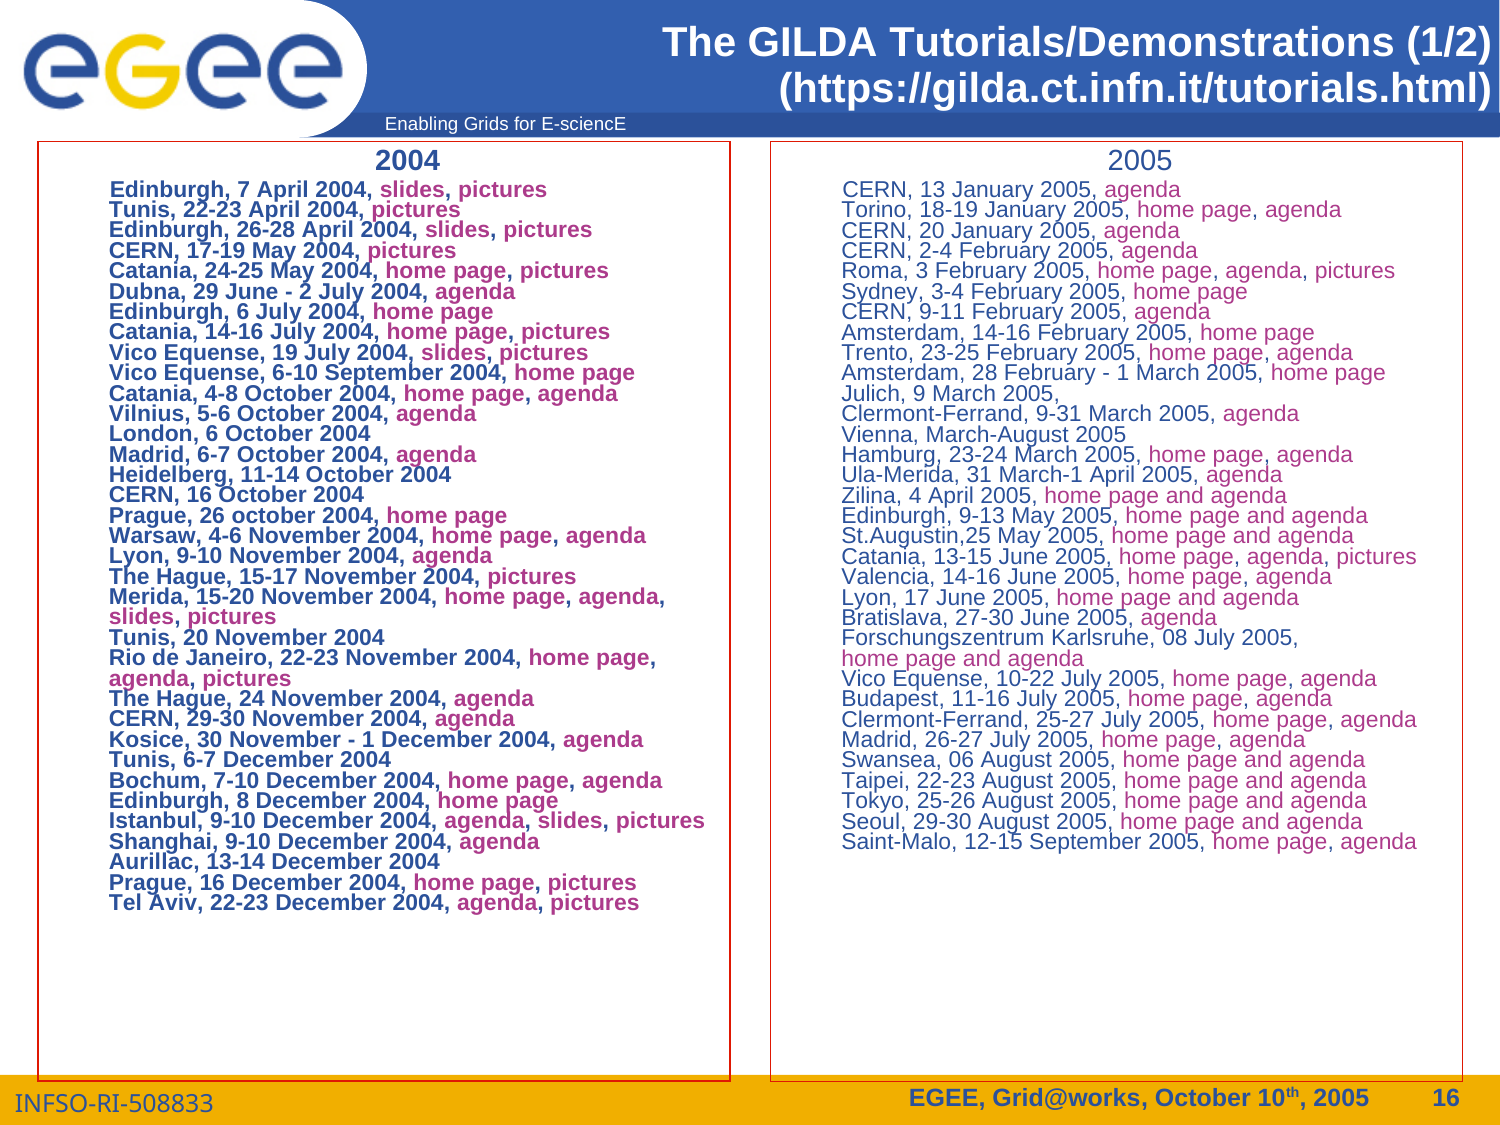

# The GILDA Tutorials/Demonstrations (1/2) (https://gilda.ct.infn.it/tutorials.html)
 2004
 Edinburgh, 7 April 2004, slides, pictures
Tunis, 22-23 April 2004, pictures
Edinburgh, 26-28 April 2004, slides, pictures
CERN, 17-19 May 2004, pictures
Catania, 24-25 May 2004, home page, pictures
Dubna, 29 June - 2 July 2004, agenda
Edinburgh, 6 July 2004, home page
Catania, 14-16 July 2004, home page, pictures
Vico Equense, 19 July 2004, slides, pictures
Vico Equense, 6-10 September 2004, home page
Catania, 4-8 October 2004, home page, agenda
Vilnius, 5-6 October 2004, agenda
London, 6 October 2004
Madrid, 6-7 October 2004, agenda
Heidelberg, 11-14 October 2004
CERN, 16 October 2004
Prague, 26 october 2004, home page
Warsaw, 4-6 November 2004, home page, agenda
Lyon, 9-10 November 2004, agenda
The Hague, 15-17 November 2004, pictures
Merida, 15-20 November 2004, home page, agenda, slides, pictures
Tunis, 20 November 2004
Rio de Janeiro, 22-23 November 2004, home page, agenda, pictures
The Hague, 24 November 2004, agenda
CERN, 29-30 November 2004, agenda
Kosice, 30 November - 1 December 2004, agenda
Tunis, 6-7 December 2004
Bochum, 7-10 December 2004, home page, agenda
Edinburgh, 8 December 2004, home page
Istanbul, 9-10 December 2004, agenda, slides, pictures
Shanghai, 9-10 December 2004, agenda
Aurillac, 13-14 December 2004
Prague, 16 December 2004, home page, pictures
Tel Aviv, 22-23 December 2004, agenda, pictures
 2005
 CERN, 13 January 2005, agenda
Torino, 18-19 January 2005, home page, agenda
CERN, 20 January 2005, agenda
CERN, 2-4 February 2005, agenda
Roma, 3 February 2005, home page, agenda, pictures
Sydney, 3-4 February 2005, home page
CERN, 9-11 February 2005, agenda
Amsterdam, 14-16 February 2005, home page
Trento, 23-25 February 2005, home page, agenda
Amsterdam, 28 February - 1 March 2005, home page
Julich, 9 March 2005,
Clermont-Ferrand, 9-31 March 2005, agenda
Vienna, March-August 2005
Hamburg, 23-24 March 2005, home page, agenda
Ula-Merida, 31 March-1 April 2005, agenda
Zilina, 4 April 2005, home page and agenda
Edinburgh, 9-13 May 2005, home page and agenda
St.Augustin,25 May 2005, home page and agenda
Catania, 13-15 June 2005, home page, agenda, pictures
Valencia, 14-16 June 2005, home page, agenda
Lyon, 17 June 2005, home page and agenda
Bratislava, 27-30 June 2005, agenda
Forschungszentrum Karlsruhe, 08 July 2005, home page and agenda
Vico Equense, 10-22 July 2005, home page, agenda
Budapest, 11-16 July 2005, home page, agenda
Clermont-Ferrand, 25-27 July 2005, home page, agenda
Madrid, 26-27 July 2005, home page, agenda
Swansea, 06 August 2005, home page and agenda
Taipei, 22-23 August 2005, home page and agenda
Tokyo, 25-26 August 2005, home page and agenda
Seoul, 29-30 August 2005, home page and agenda
Saint-Malo, 12-15 September 2005, home page, agenda
MIE 2005 Healthgrid workshop, Geneva, August 2005
16